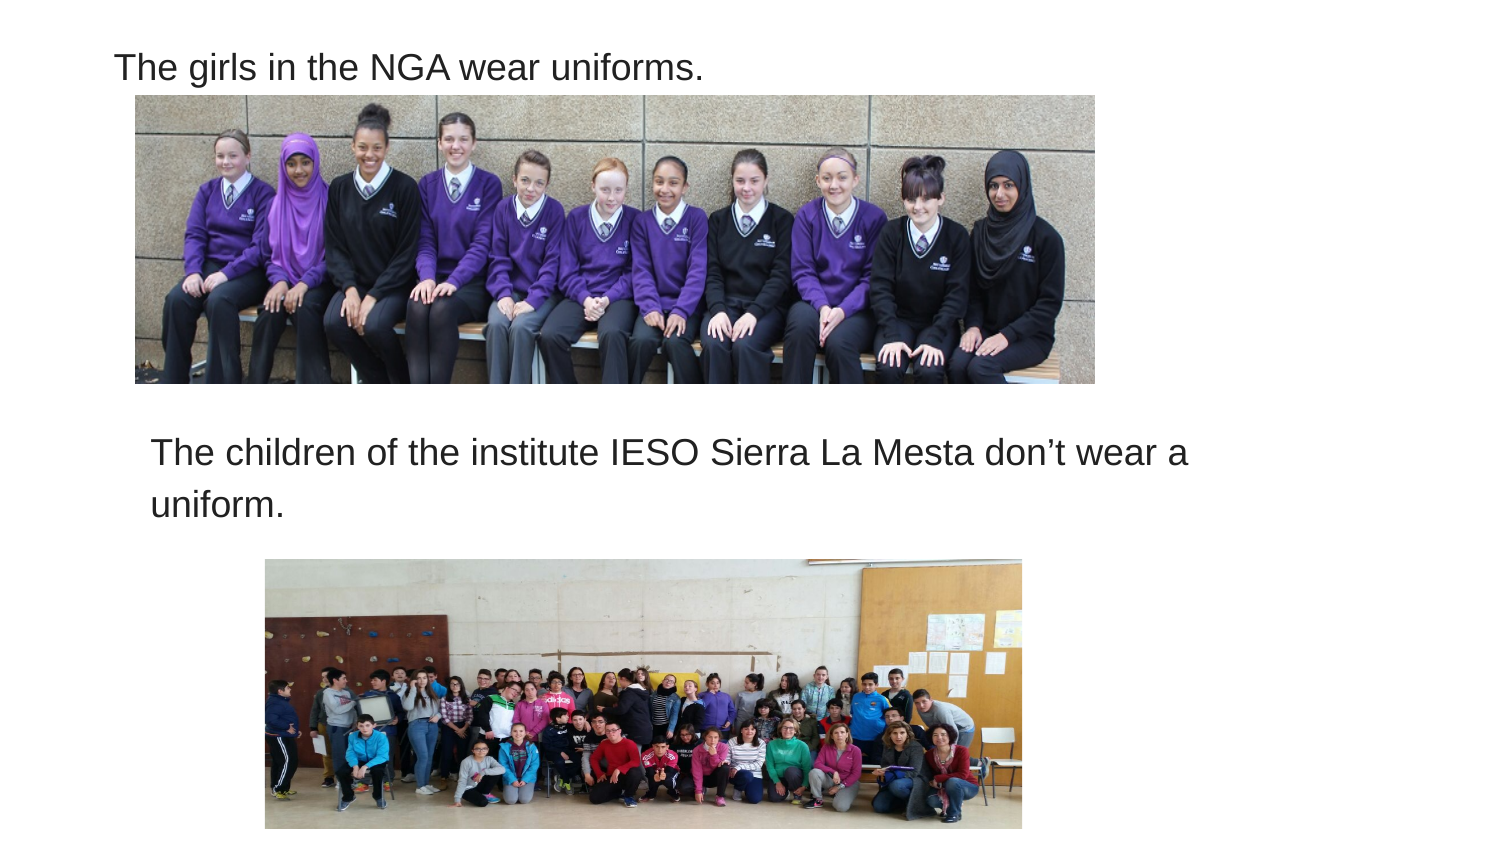

The girls in the NGA wear uniforms.
The children of the institute IESO Sierra La Mesta don’t wear a uniform.